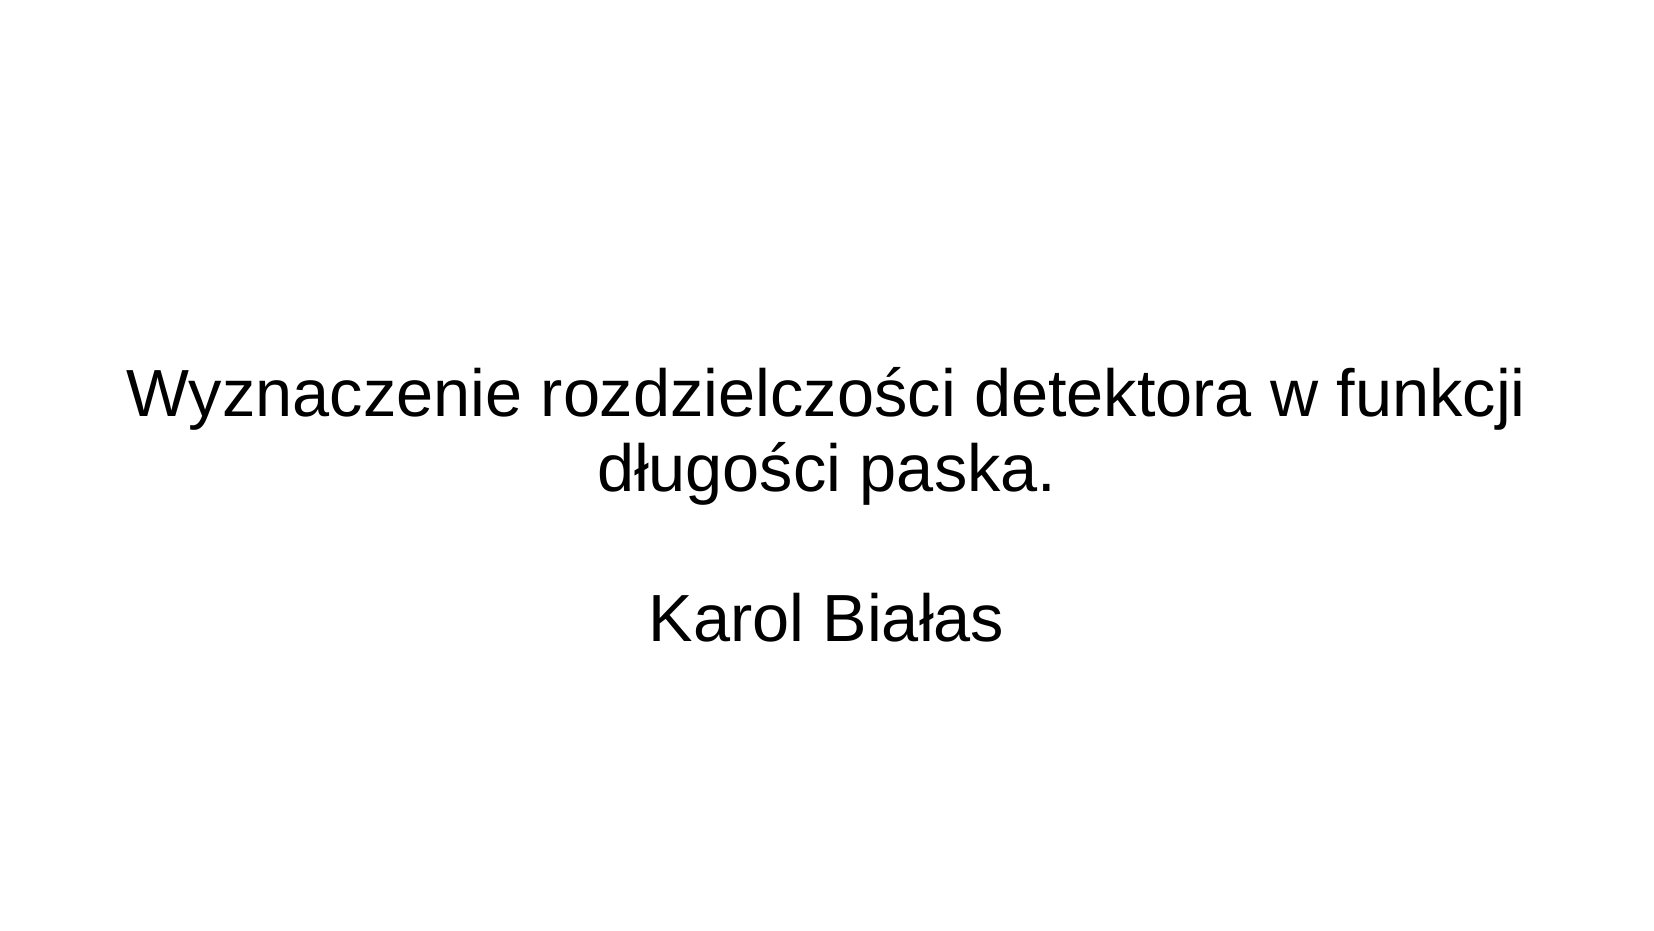

#
Wyznaczenie rozdzielczości detektora w funkcji długości paska.
Karol Białas